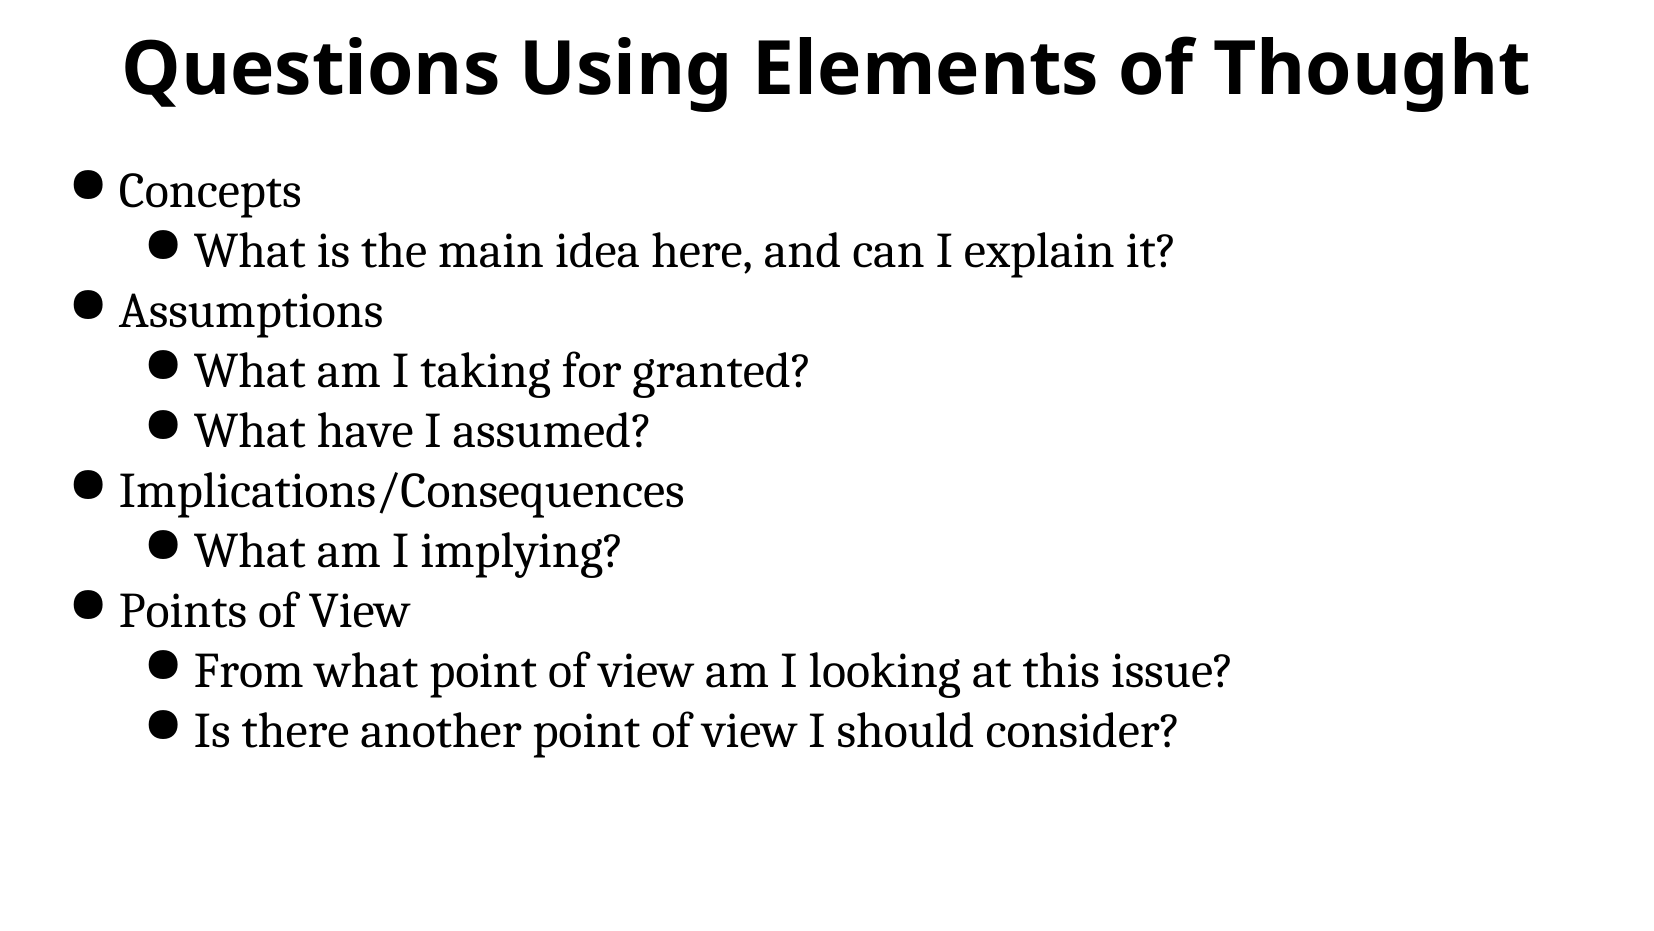

# Questions Using Elements of Thought
 Concepts
 What is the main idea here, and can I explain it?
 Assumptions
 What am I taking for granted?
 What have I assumed?
 Implications/Consequences
 What am I implying?
 Points of View
 From what point of view am I looking at this issue?
 Is there another point of view I should consider?